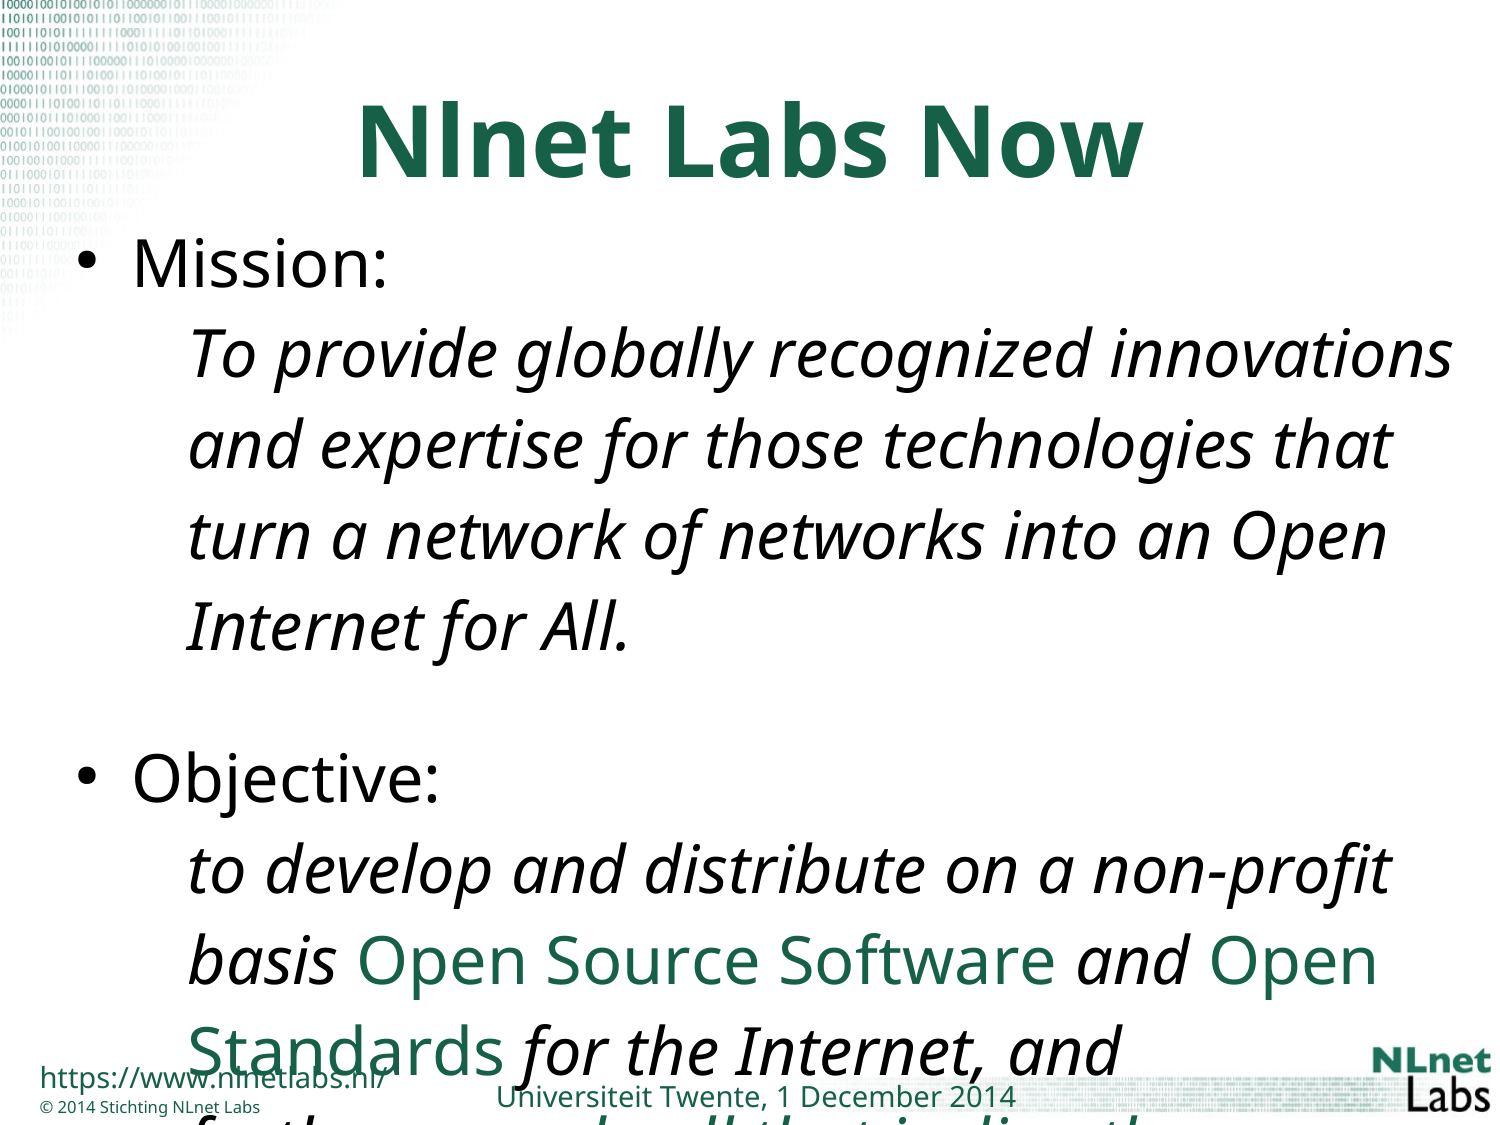

# Nlnet Labs Now
Mission:
To provide globally recognized innovations and expertise for those technologies that turn a network of networks into an Open Internet for All.
Objective:
to develop and distribute on a non-profit basis Open Source Software and Open Standards for the Internet, and furthermore do all that is directly or indirectly connected in the broadest sense